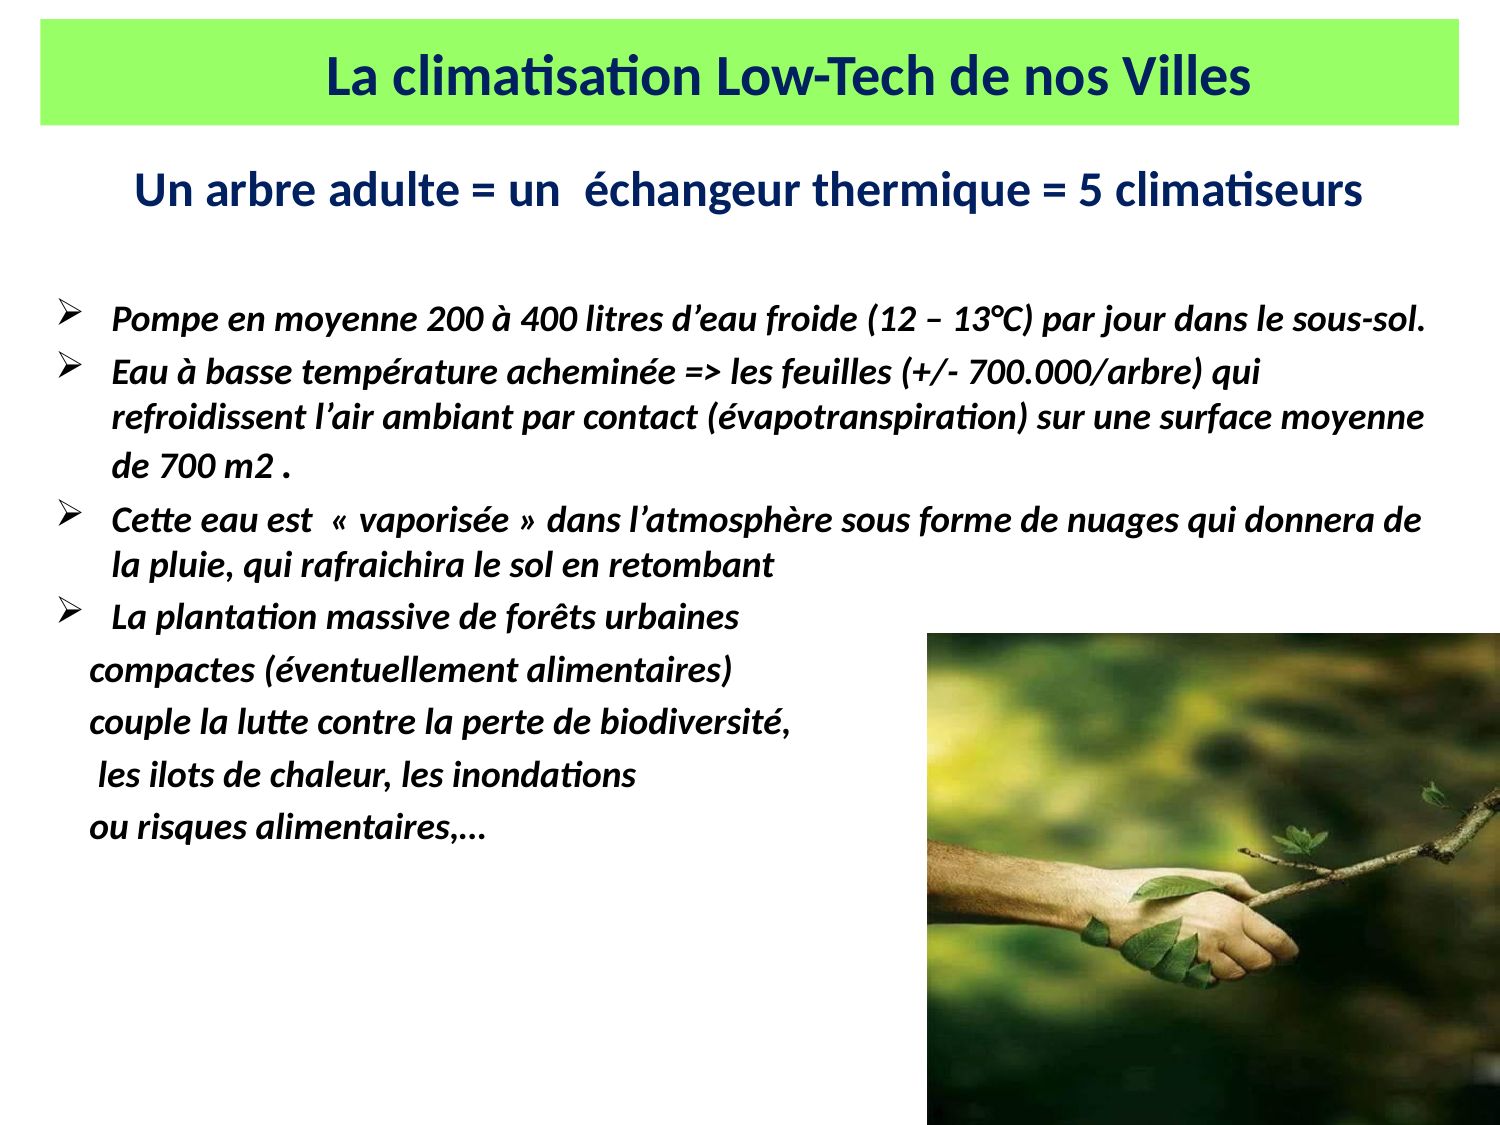

# La climatisation Low-Tech de nos Villes
Un arbre adulte = un échangeur thermique = 5 climatiseurs
Pompe en moyenne 200 à 400 litres d’eau froide (12 – 13°C) par jour dans le sous-sol.
Eau à basse température acheminée => les feuilles (+/- 700.000/arbre) qui refroidissent l’air ambiant par contact (évapotranspiration) sur une surface moyenne de 700 m2 .
Cette eau est  « vaporisée » dans l’atmosphère sous forme de nuages qui donnera de la pluie, qui rafraichira le sol en retombant
La plantation massive de forêts urbaines
 compactes (éventuellement alimentaires)
 couple la lutte contre la perte de biodiversité,
 les ilots de chaleur, les inondations
 ou risques alimentaires,…